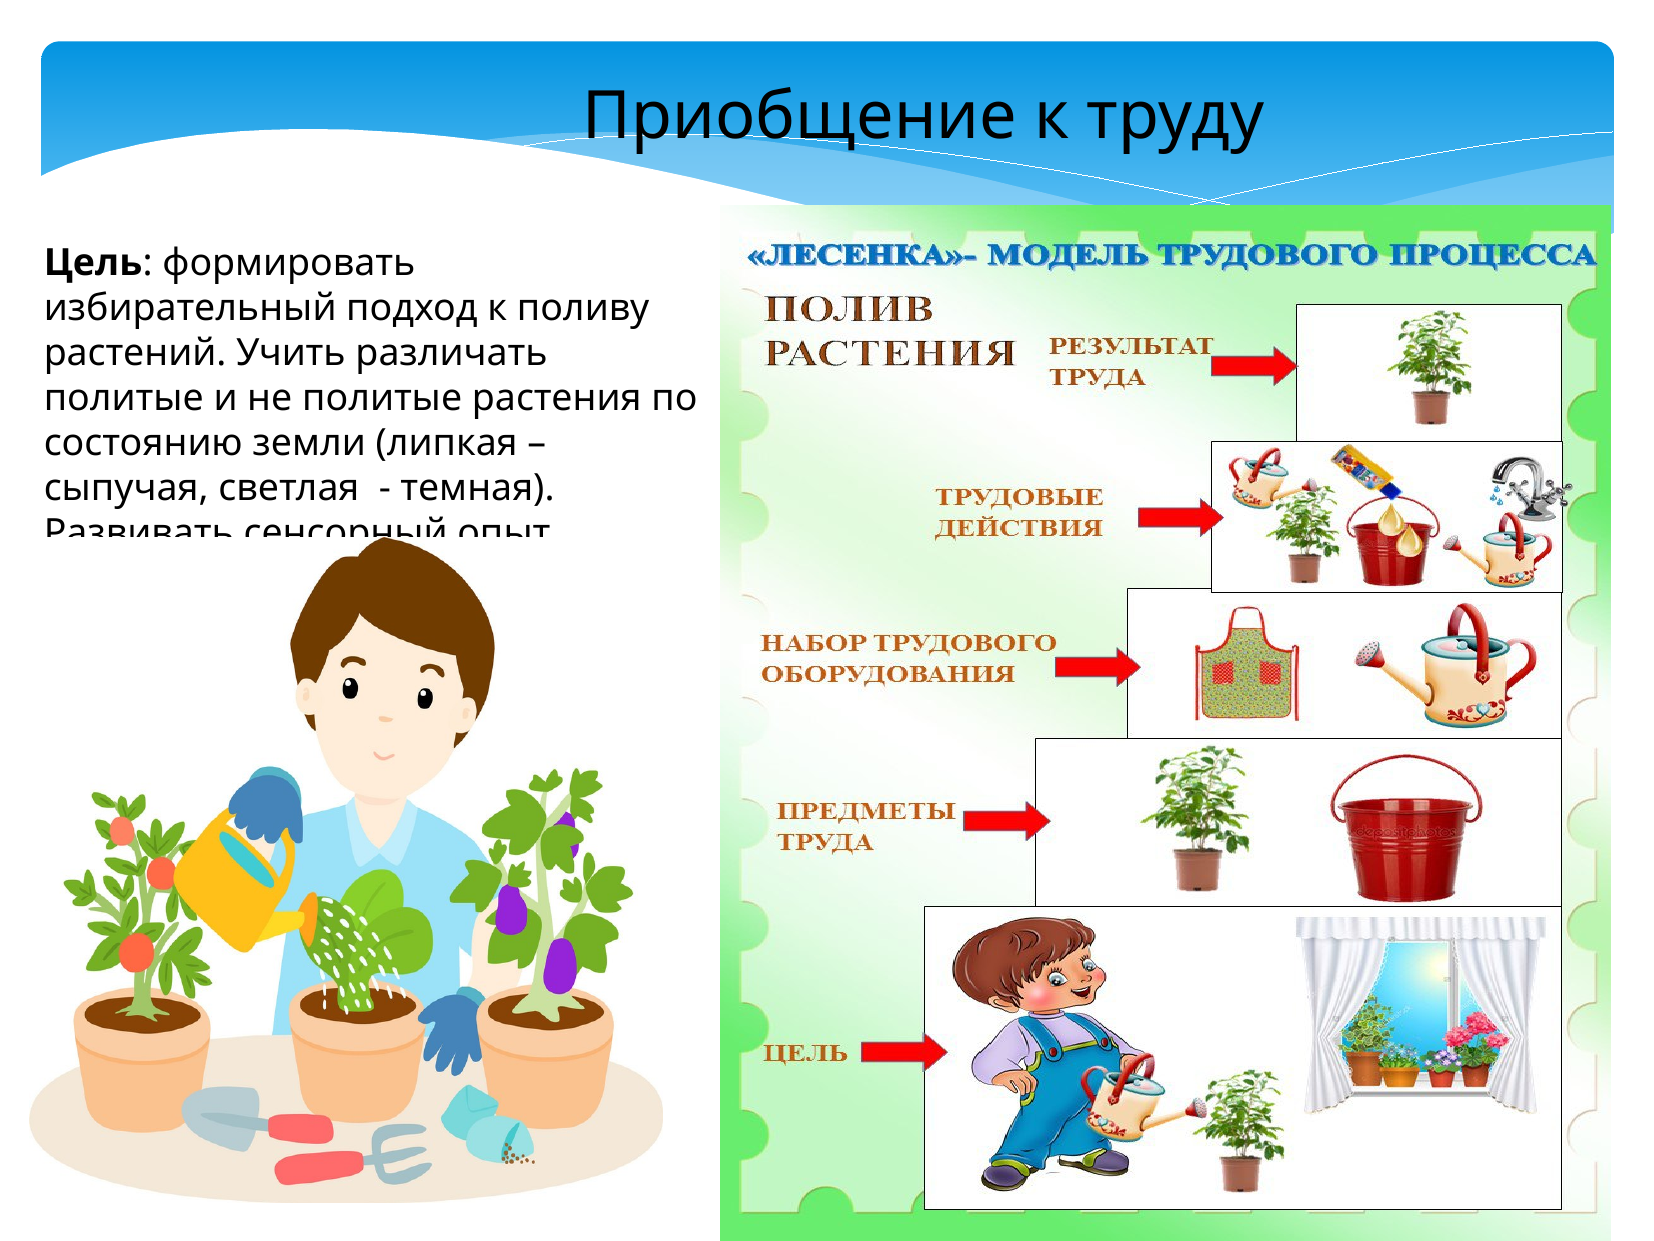

Приобщение к труду
Цель: формировать избирательный подход к поливу растений. Учить различать политые и не политые растения по состоянию земли (липкая – сыпучая, светлая - темная). Развивать сенсорный опыт.